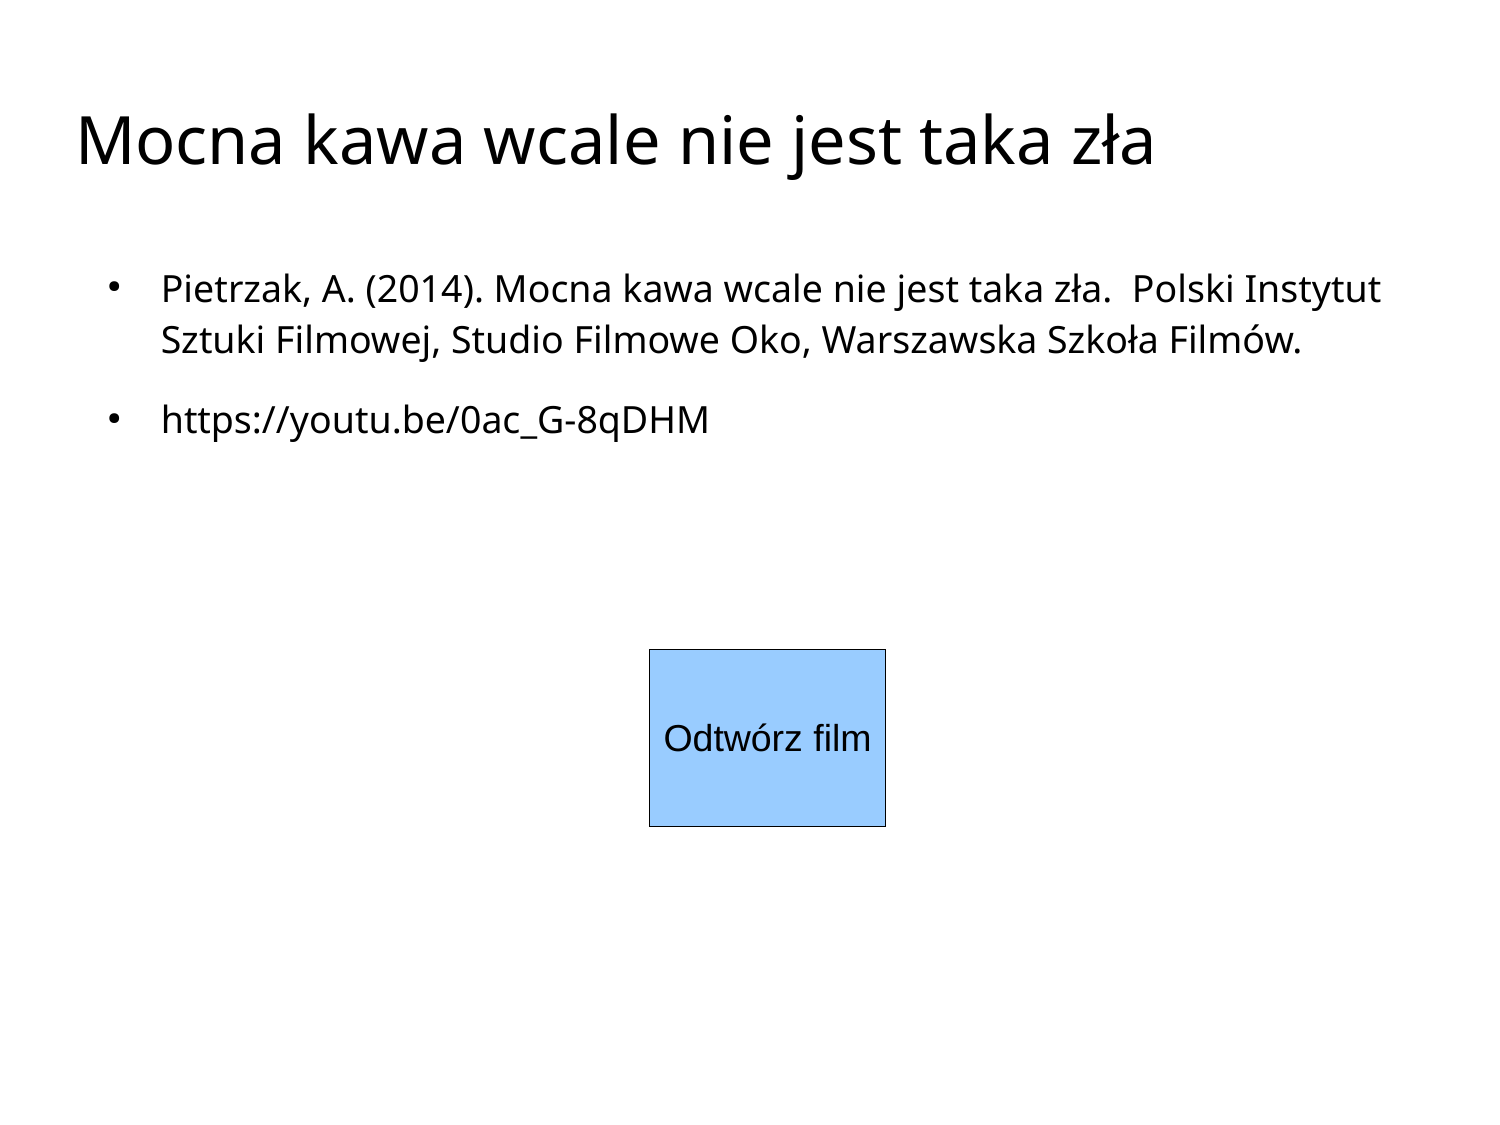

# Mocna kawa wcale nie jest taka zła
Pietrzak, A. (2014). Mocna kawa wcale nie jest taka zła. Polski Instytut Sztuki Filmowej, Studio Filmowe Oko, Warszawska Szkoła Filmów.
https://youtu.be/0ac_G-8qDHM
Odtwórz film